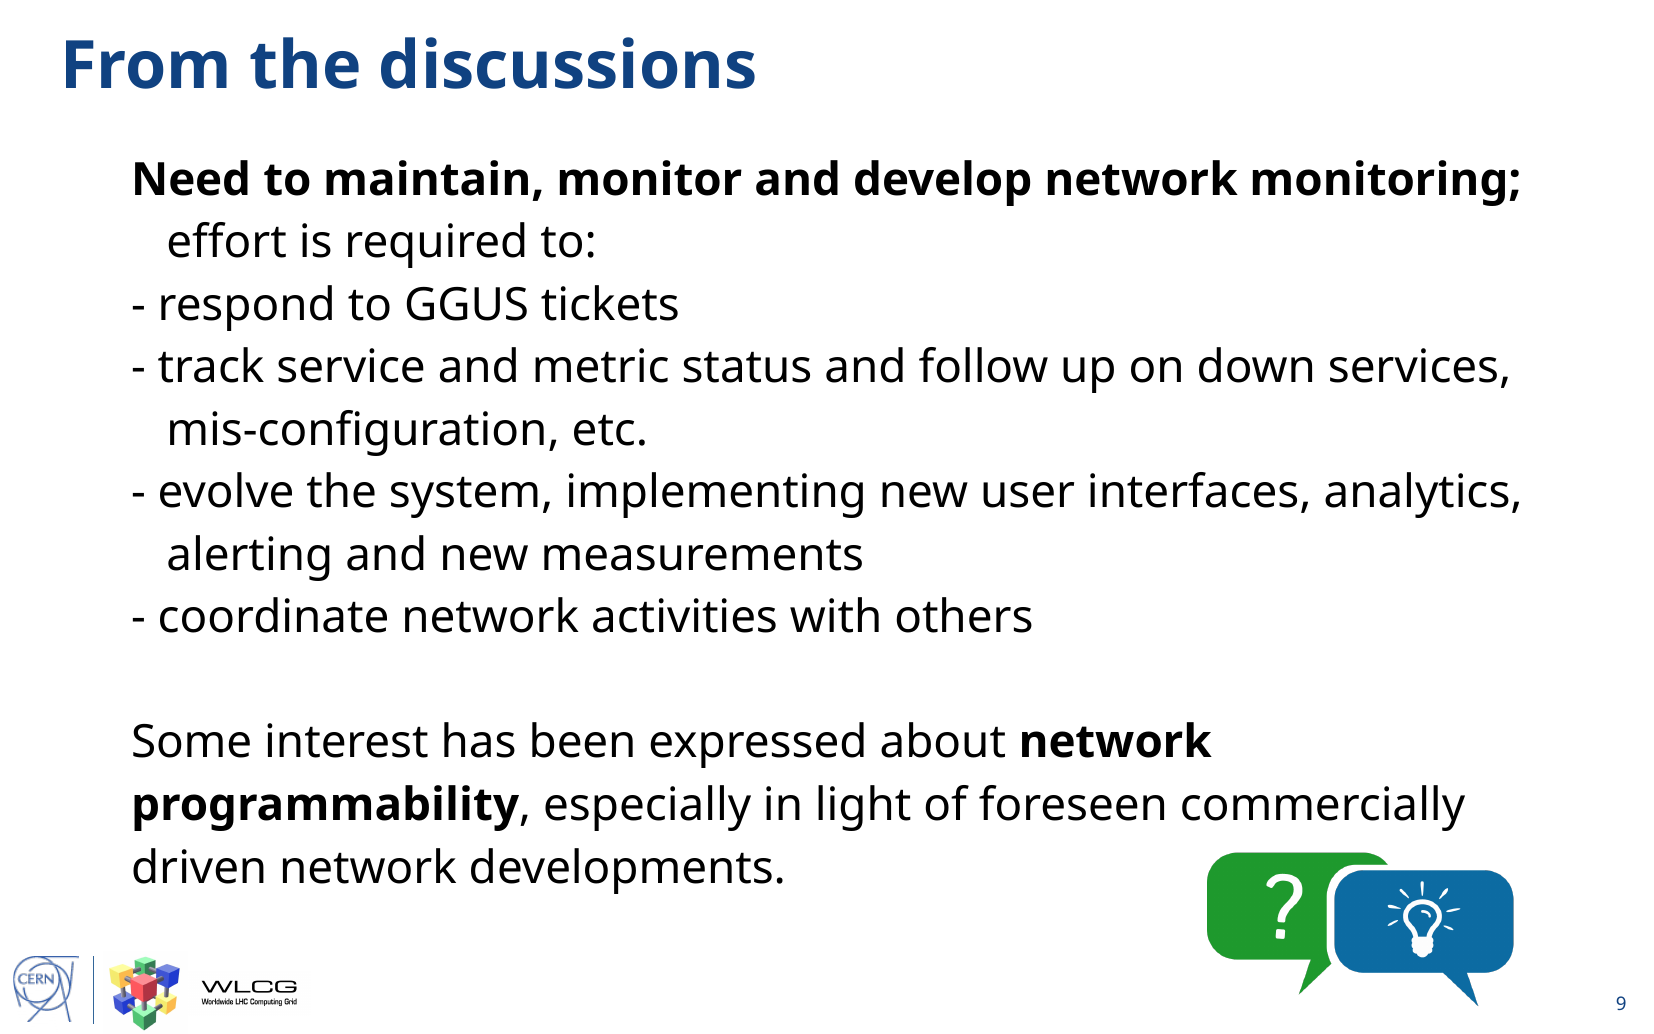

# From the discussions
Need to maintain, monitor and develop network monitoring; effort is required to:
- respond to GGUS tickets
- track service and metric status and follow up on down services, mis-configuration, etc.
- evolve the system, implementing new user interfaces, analytics, alerting and new measurements
- coordinate network activities with others
Some interest has been expressed about network programmability, especially in light of foreseen commercially driven network developments.